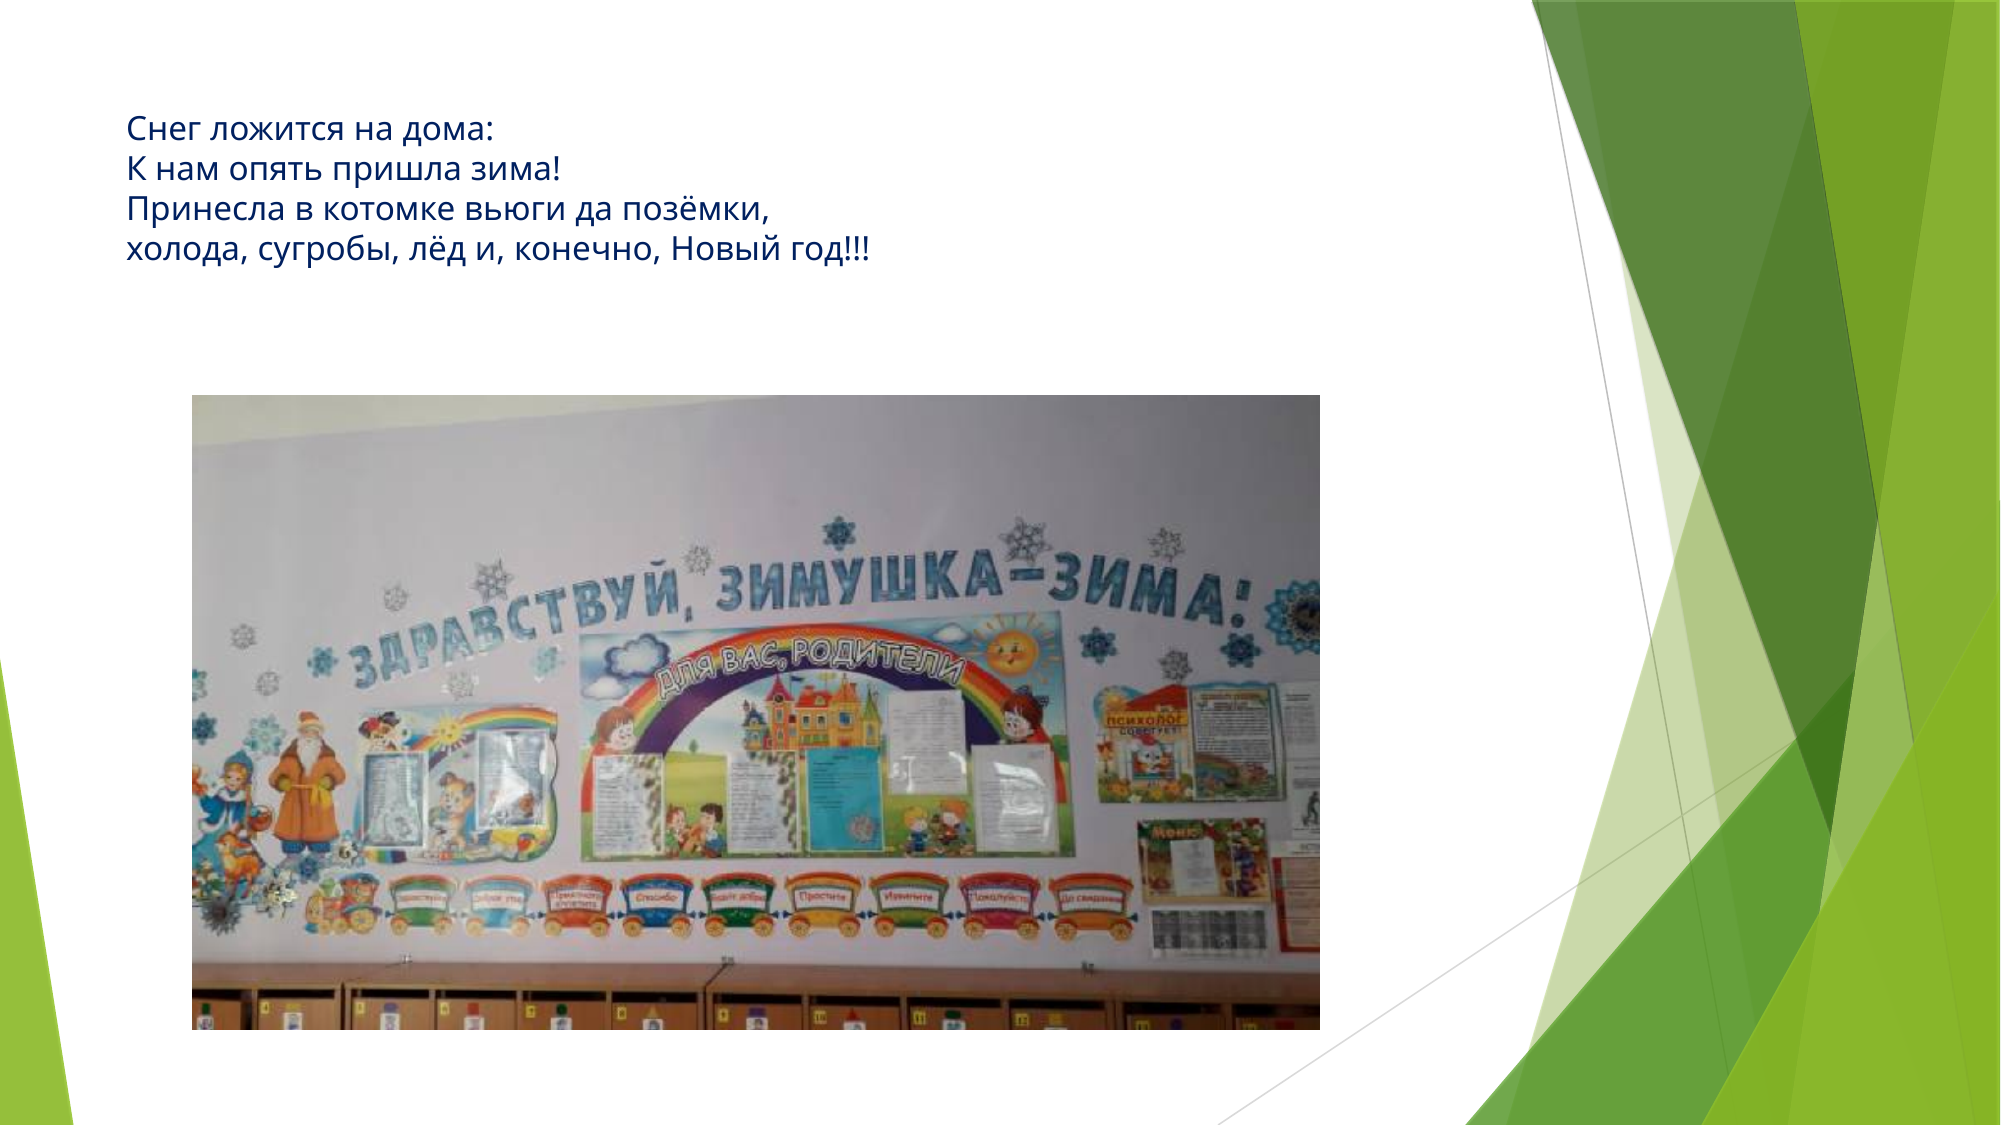

# Снег ложится на дома: К нам опять пришла зима! Принесла в котомке вьюги да позёмки, холода, сугробы, лёд и, конечно, Новый год!!!